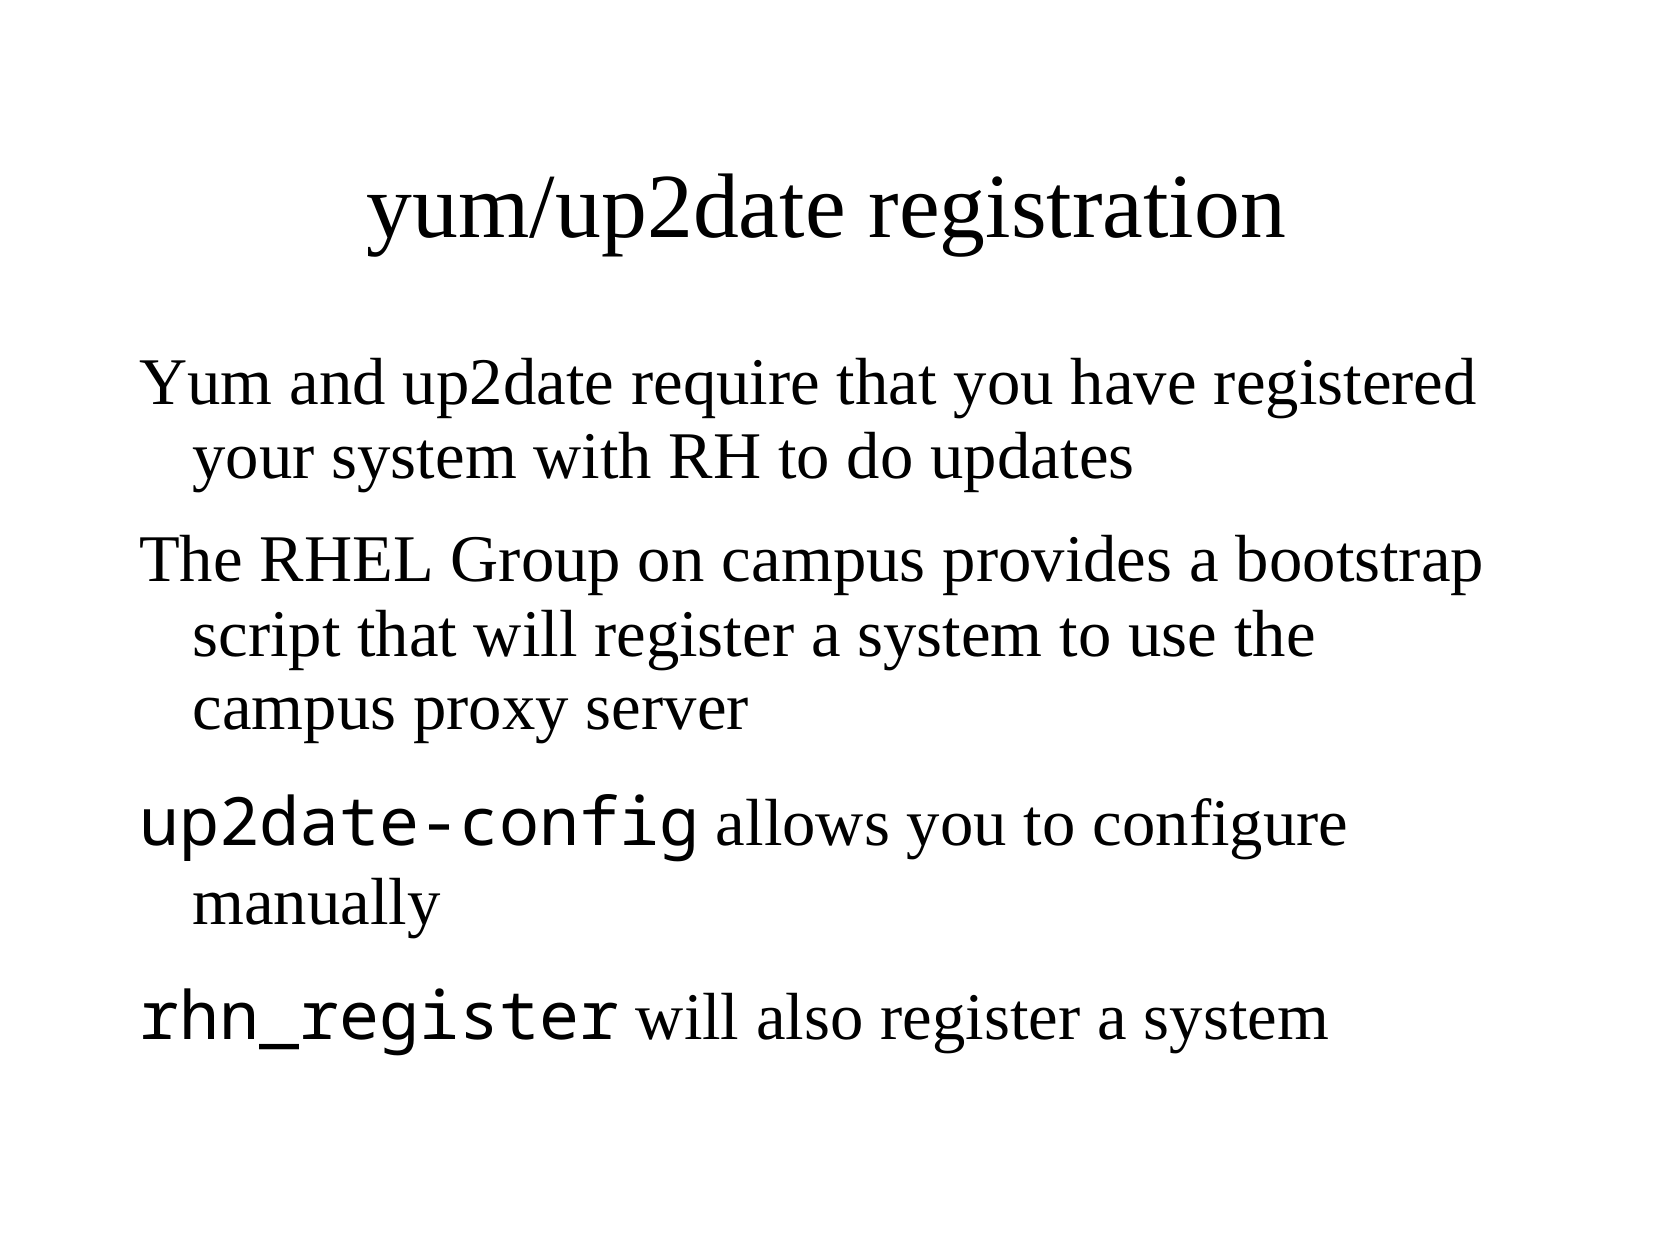

# yum/up2date registration
Yum and up2date require that you have registered your system with RH to do updates
The RHEL Group on campus provides a bootstrap script that will register a system to use the campus proxy server
up2date-config allows you to configure manually
rhn_register will also register a system